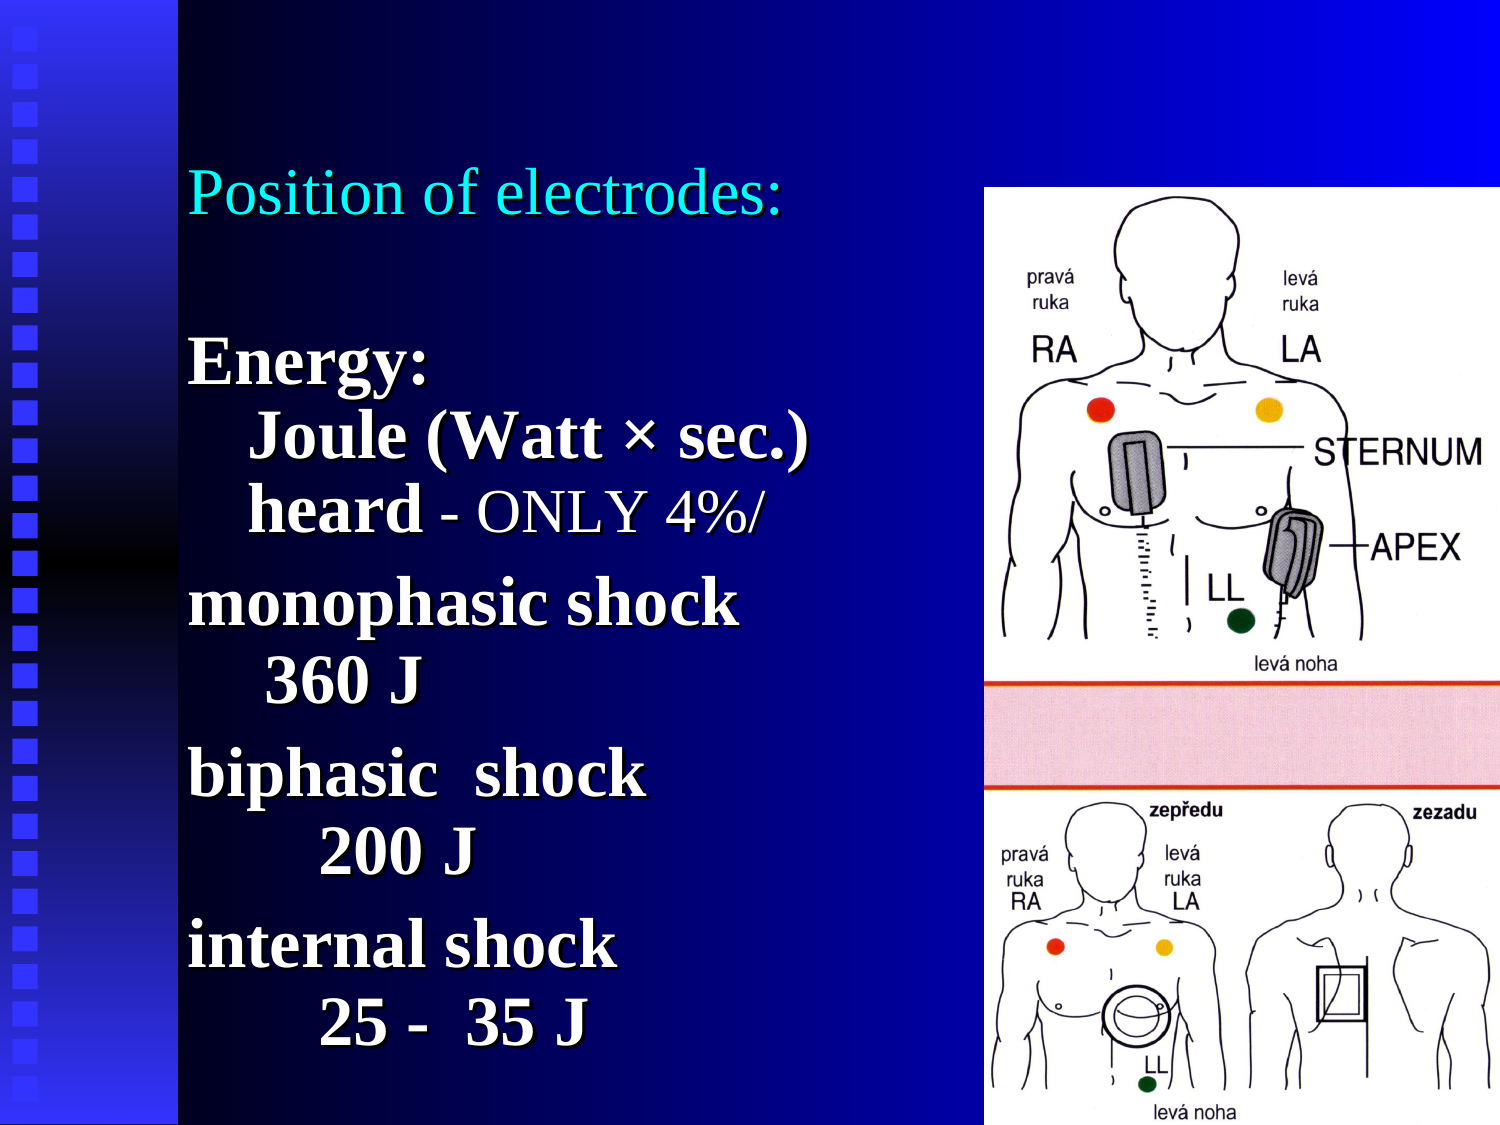

# Position of electrodes:
Energy:
Joule (Watt × sec.) heard - ONLY 4%/
monophasic shock
 360 J
biphasic shock
 200 J
internal shock
 25 - 35 J